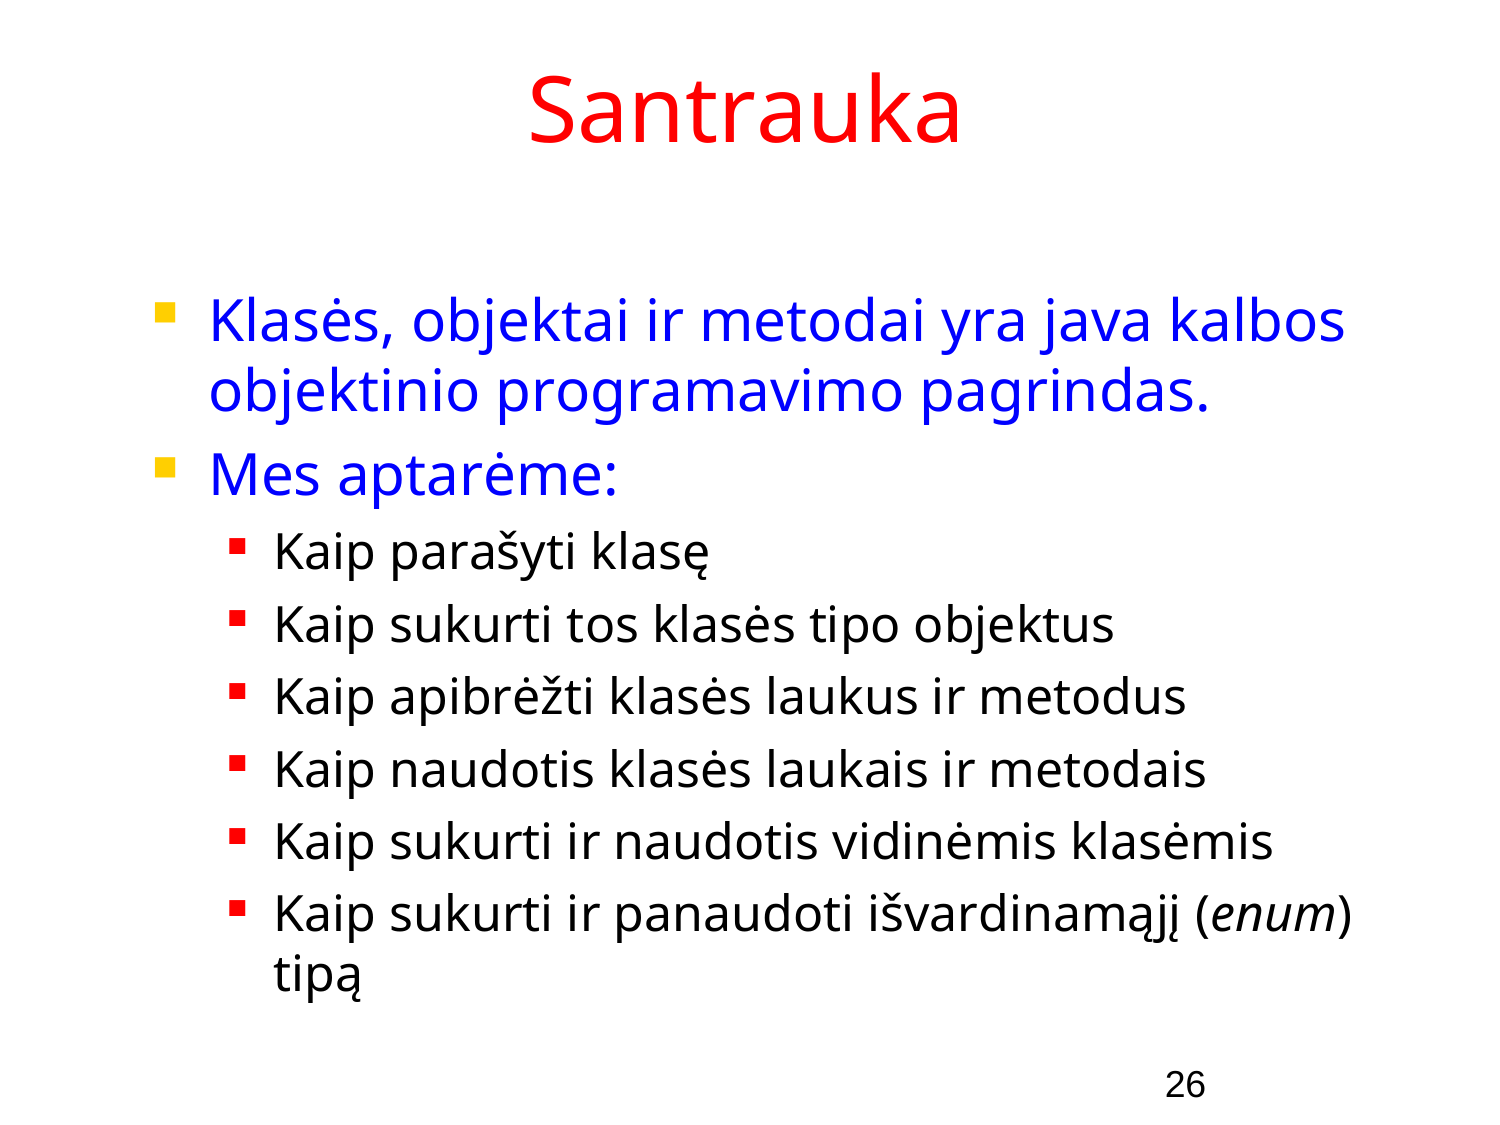

# Santrauka
Klasės, objektai ir metodai yra java kalbos objektinio programavimo pagrindas.
Mes aptarėme:
Kaip parašyti klasę
Kaip sukurti tos klasės tipo objektus
Kaip apibrėžti klasės laukus ir metodus
Kaip naudotis klasės laukais ir metodais
Kaip sukurti ir naudotis vidinėmis klasėmis
Kaip sukurti ir panaudoti išvardinamąjį (enum) tipą
26